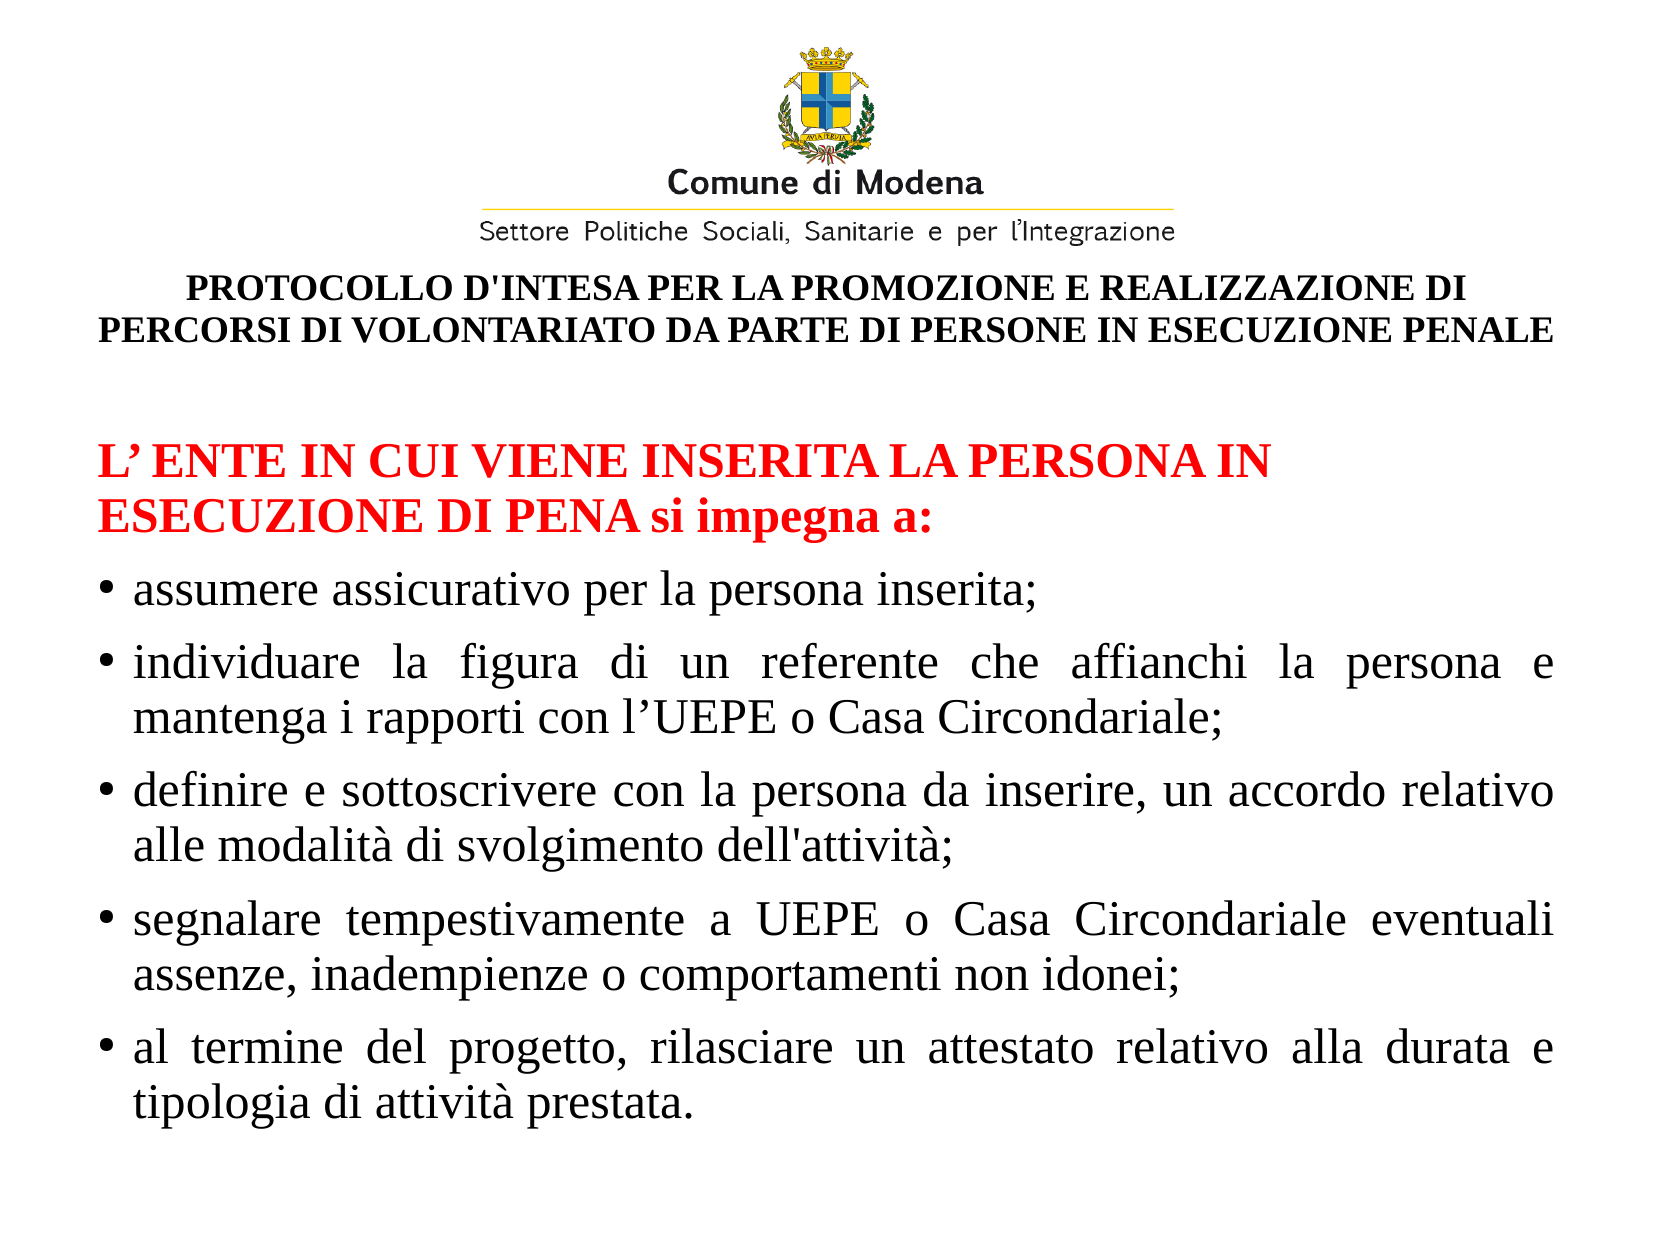

PROTOCOLLO D'INTESA PER LA PROMOZIONE E REALIZZAZIONE DI PERCORSI DI VOLONTARIATO DA PARTE DI PERSONE IN ESECUZIONE PENALE
L’ ENTE IN CUI VIENE INSERITA LA PERSONA IN ESECUZIONE DI PENA si impegna a:
assumere assicurativo per la persona inserita;
individuare la figura di un referente che affianchi la persona e mantenga i rapporti con l’UEPE o Casa Circondariale;
definire e sottoscrivere con la persona da inserire, un accordo relativo alle modalità di svolgimento dell'attività;
segnalare tempestivamente a UEPE o Casa Circondariale eventuali assenze, inadempienze o comportamenti non idonei;
al termine del progetto, rilasciare un attestato relativo alla durata e tipologia di attività prestata.